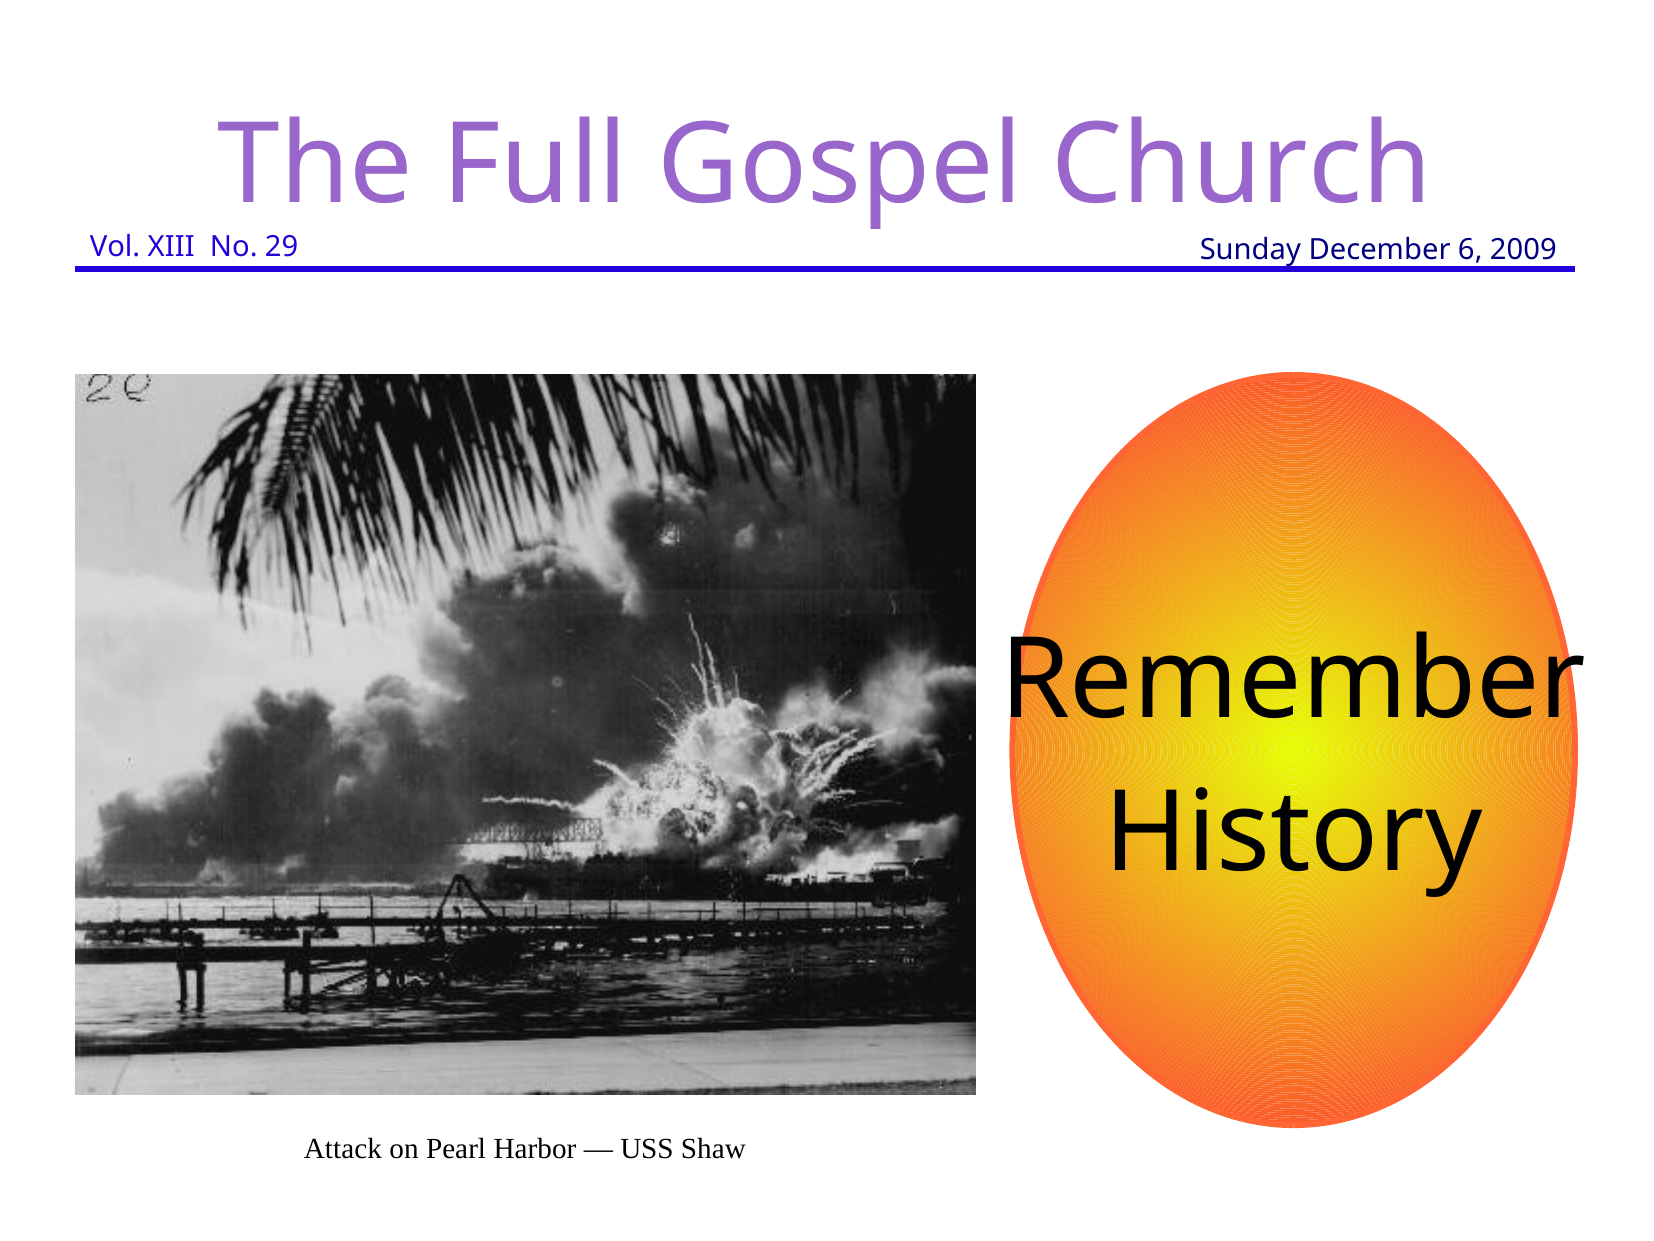

The Full Gospel Church
Vol. XIII No. 29
Sunday December 6, 2009
Remember
History
Attack on Pearl Harbor ― USS Shaw